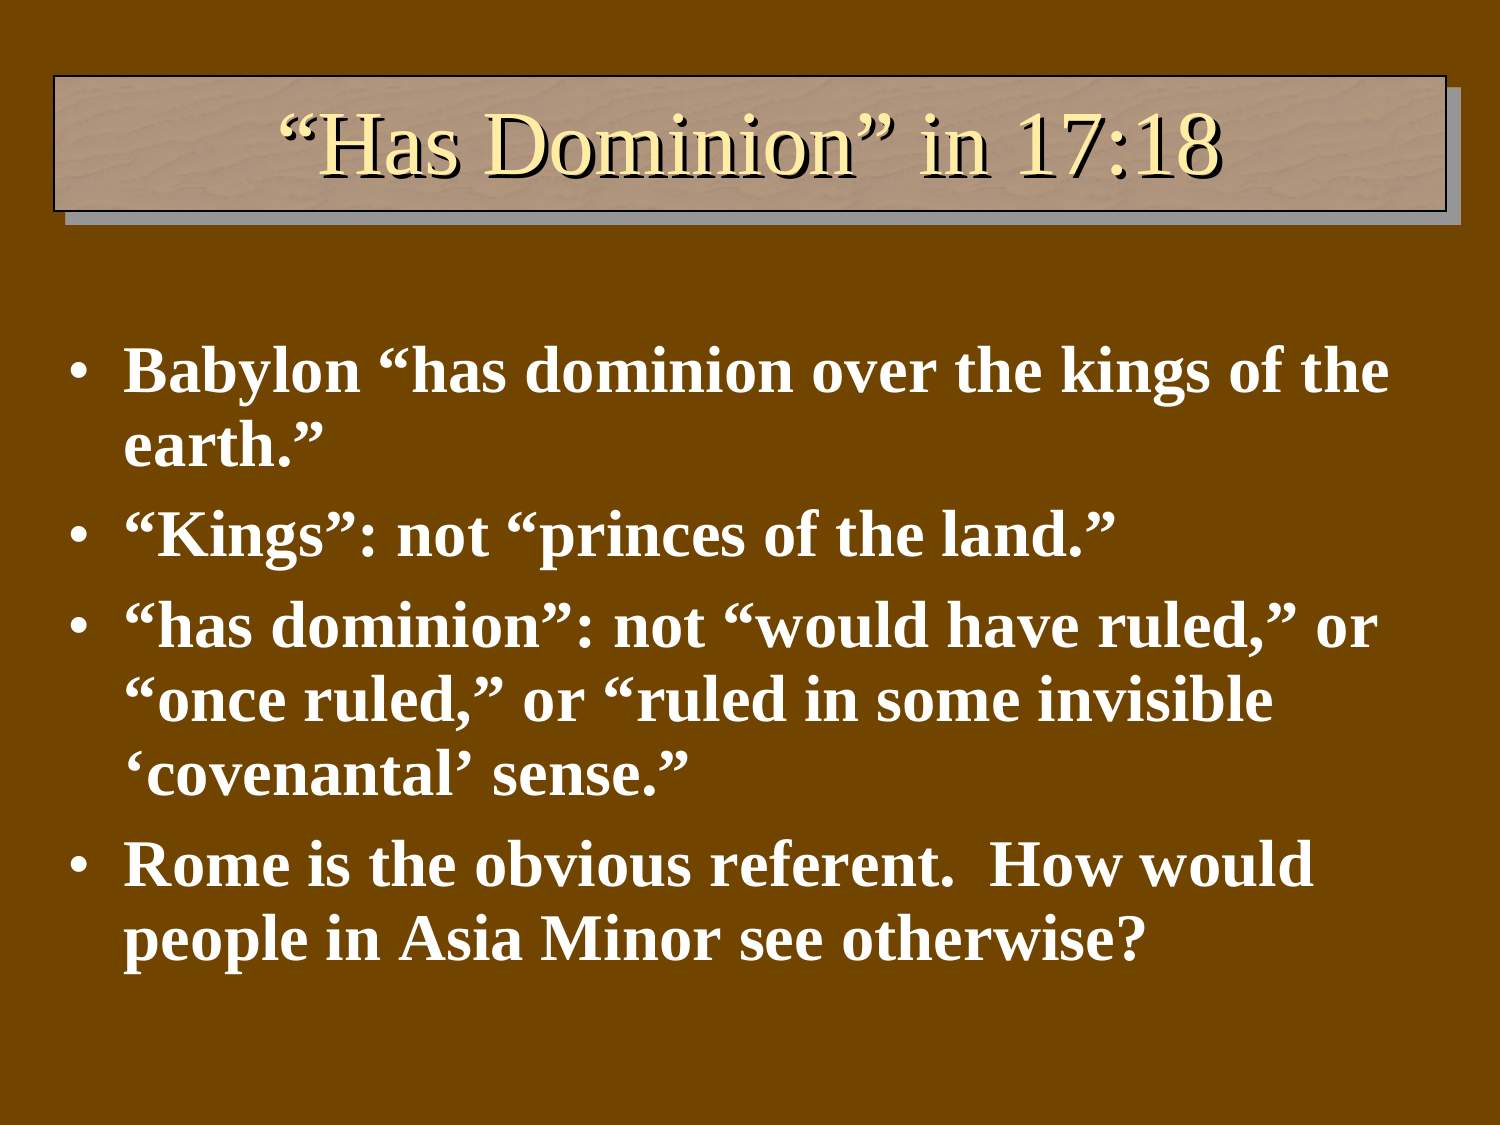

# “Has Dominion” in 17:18
Babylon “has dominion over the kings of the earth.”
“Kings”: not “princes of the land.”
“has dominion”: not “would have ruled,” or “once ruled,” or “ruled in some invisible ‘covenantal’ sense.”
Rome is the obvious referent. How would people in Asia Minor see otherwise?